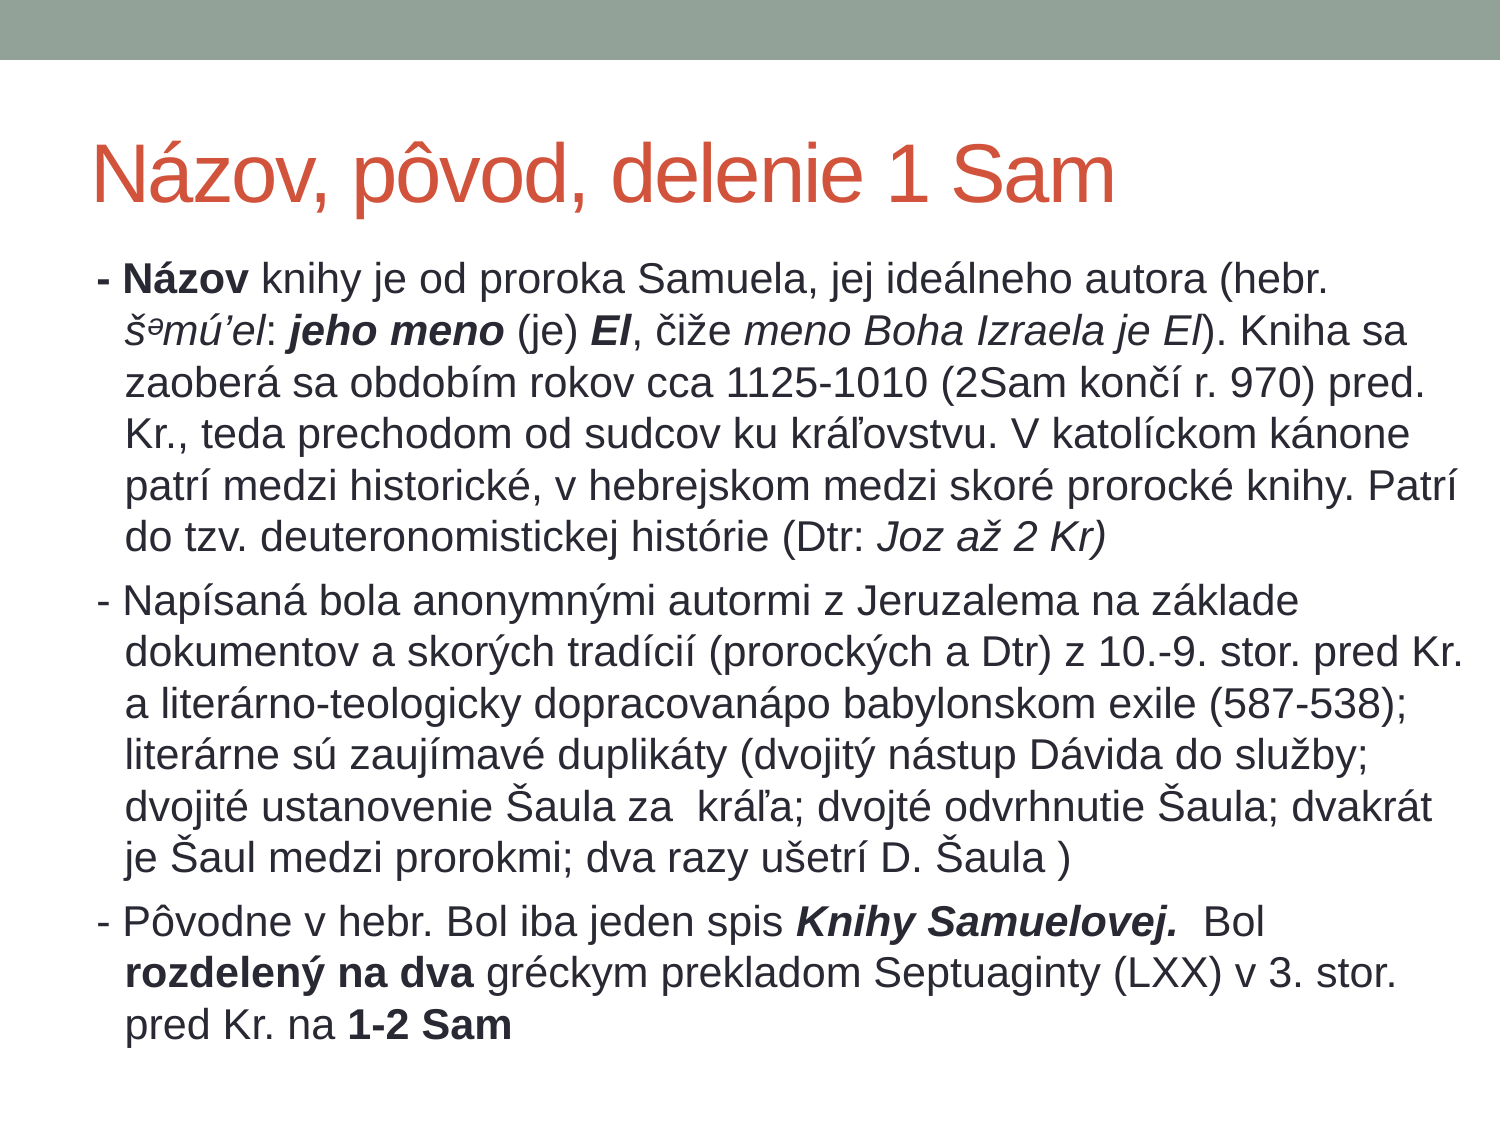

# Názov, pôvod, delenie 1 Sam
- Názov knihy je od proroka Samuela, jej ideálneho autora (hebr. šᵊmú’el: jeho meno (je) El, čiže meno Boha Izraela je El). Kniha sa zaoberá sa obdobím rokov cca 1125-1010 (2Sam končí r. 970) pred. Kr., teda prechodom od sudcov ku kráľovstvu. V katolíckom kánone patrí medzi historické, v hebrejskom medzi skoré prorocké knihy. Patrí do tzv. deuteronomistickej histórie (Dtr: Joz až 2 Kr)
- Napísaná bola anonymnými autormi z Jeruzalema na základe dokumentov a skorých tradícií (prorockých a Dtr) z 10.-9. stor. pred Kr. a literárno-teologicky dopracovanápo babylonskom exile (587-538); literárne sú zaujímavé duplikáty (dvojitý nástup Dávida do služby; dvojité ustanovenie Šaula za kráľa; dvojté odvrhnutie Šaula; dvakrát je Šaul medzi prorokmi; dva razy ušetrí D. Šaula )
- Pôvodne v hebr. Bol iba jeden spis Knihy Samuelovej. Bol rozdelený na dva gréckym prekladom Septuaginty (LXX) v 3. stor. pred Kr. na 1-2 Sam